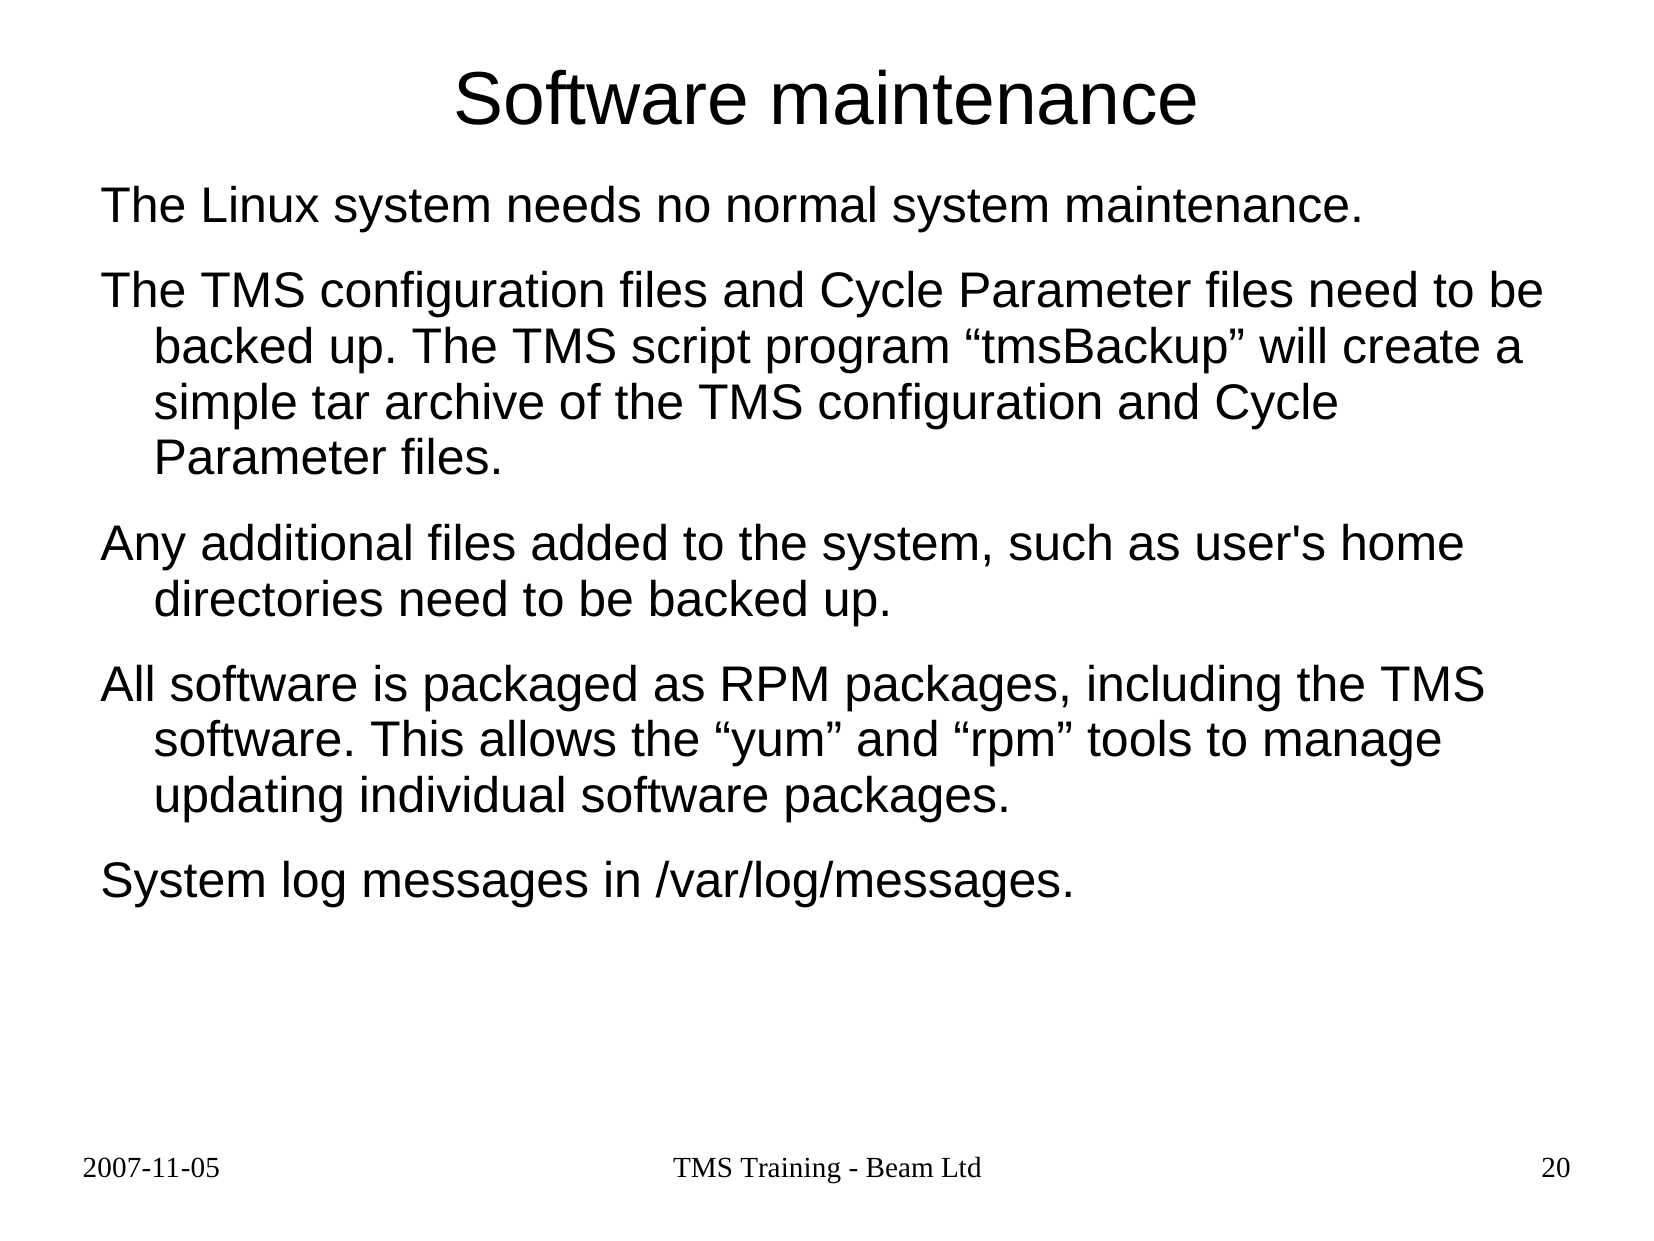

# Software maintenance
The Linux system needs no normal system maintenance.
The TMS configuration files and Cycle Parameter files need to be backed up. The TMS script program “tmsBackup” will create a simple tar archive of the TMS configuration and Cycle Parameter files.
Any additional files added to the system, such as user's home directories need to be backed up.
All software is packaged as RPM packages, including the TMS software. This allows the “yum” and “rpm” tools to manage updating individual software packages.
System log messages in /var/log/messages.
20